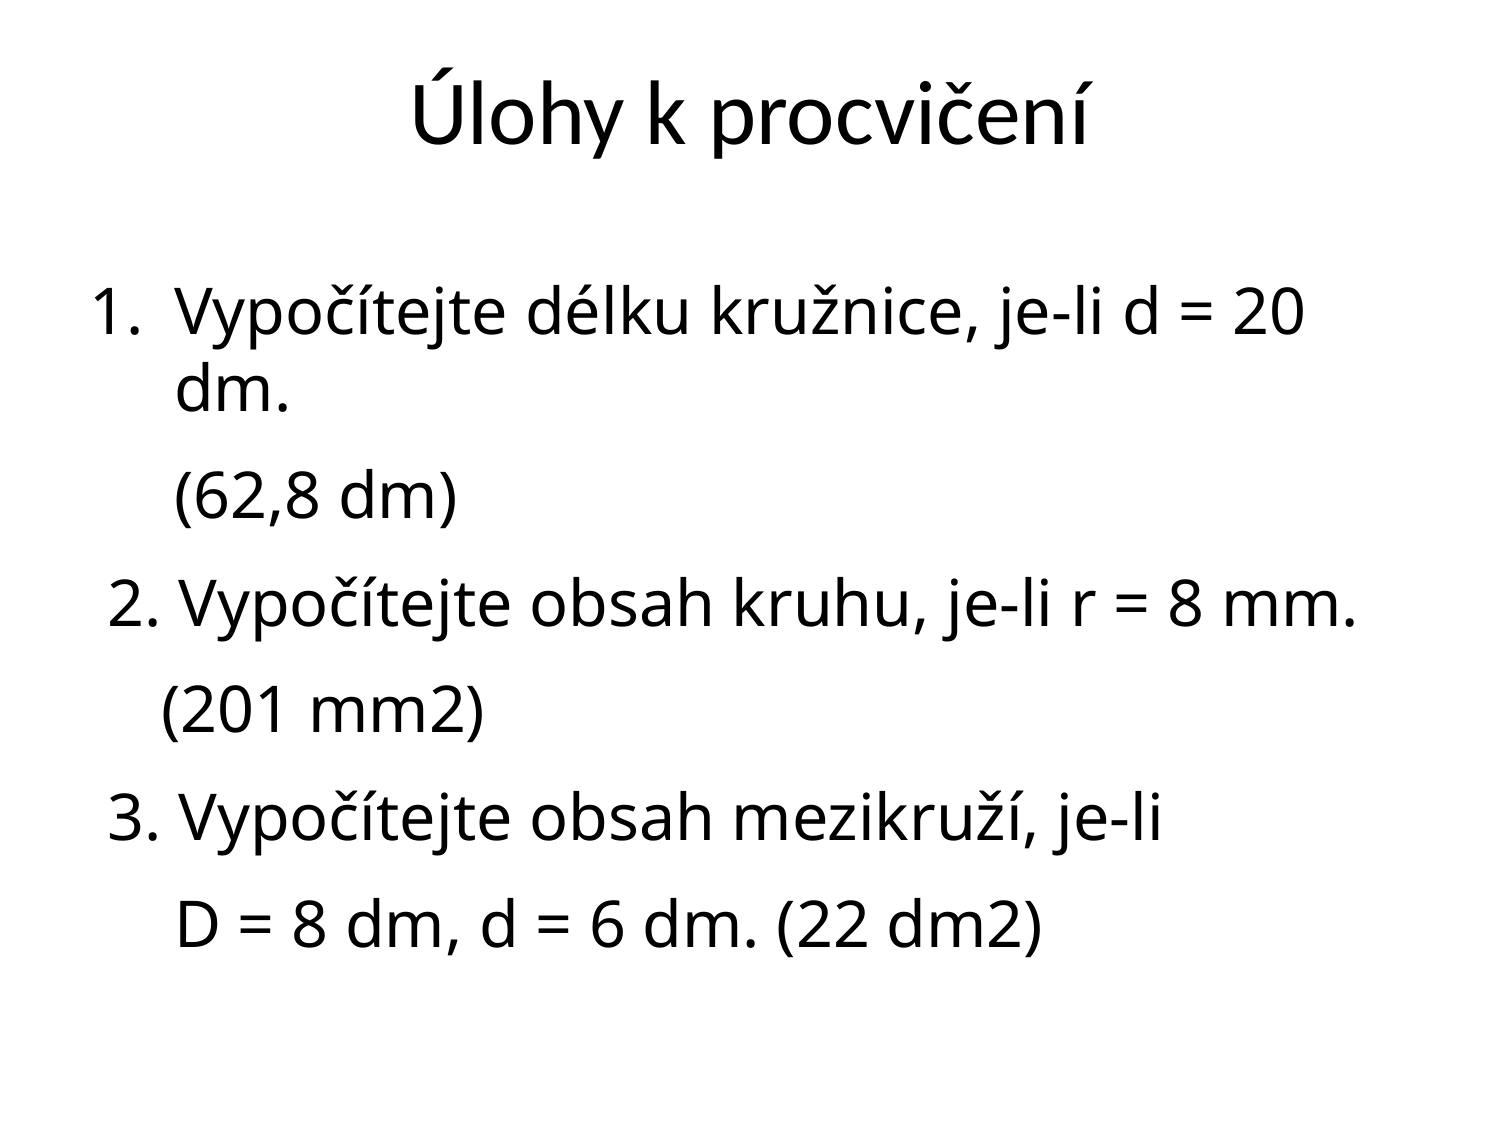

# Úlohy k procvičení
Vypočítejte délku kružnice, je-li d = 20 dm.
	(62,8 dm)
 Vypočítejte obsah kruhu, je-li r = 8 mm.
(201 mm2)
 Vypočítejte obsah mezikruží, je-li
	D = 8 dm, d = 6 dm. (22 dm2)